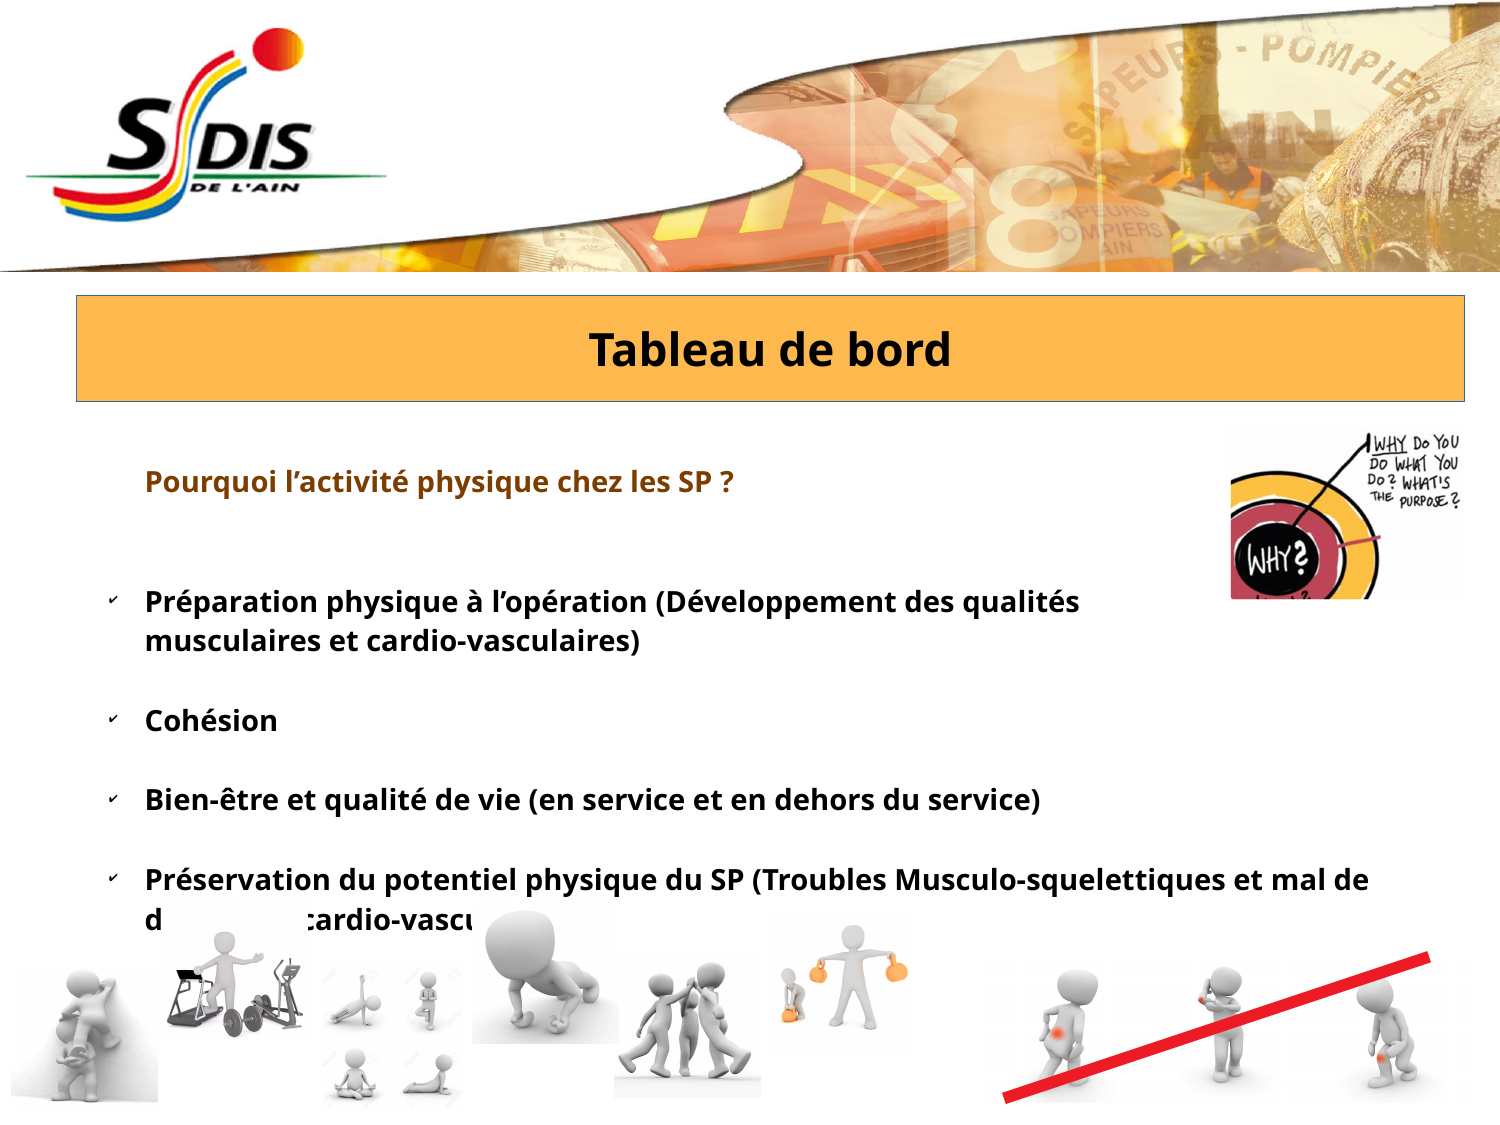

Tableau de bord
Pourquoi l’activité physique chez les SP ?
Préparation physique à l’opération (Développement des qualités
musculaires et cardio-vasculaires)
Cohésion
Bien-être et qualité de vie (en service et en dehors du service)
Préservation du potentiel physique du SP (Troubles Musculo-squelettiques et mal de dos, santé cardio-vasculaire…)